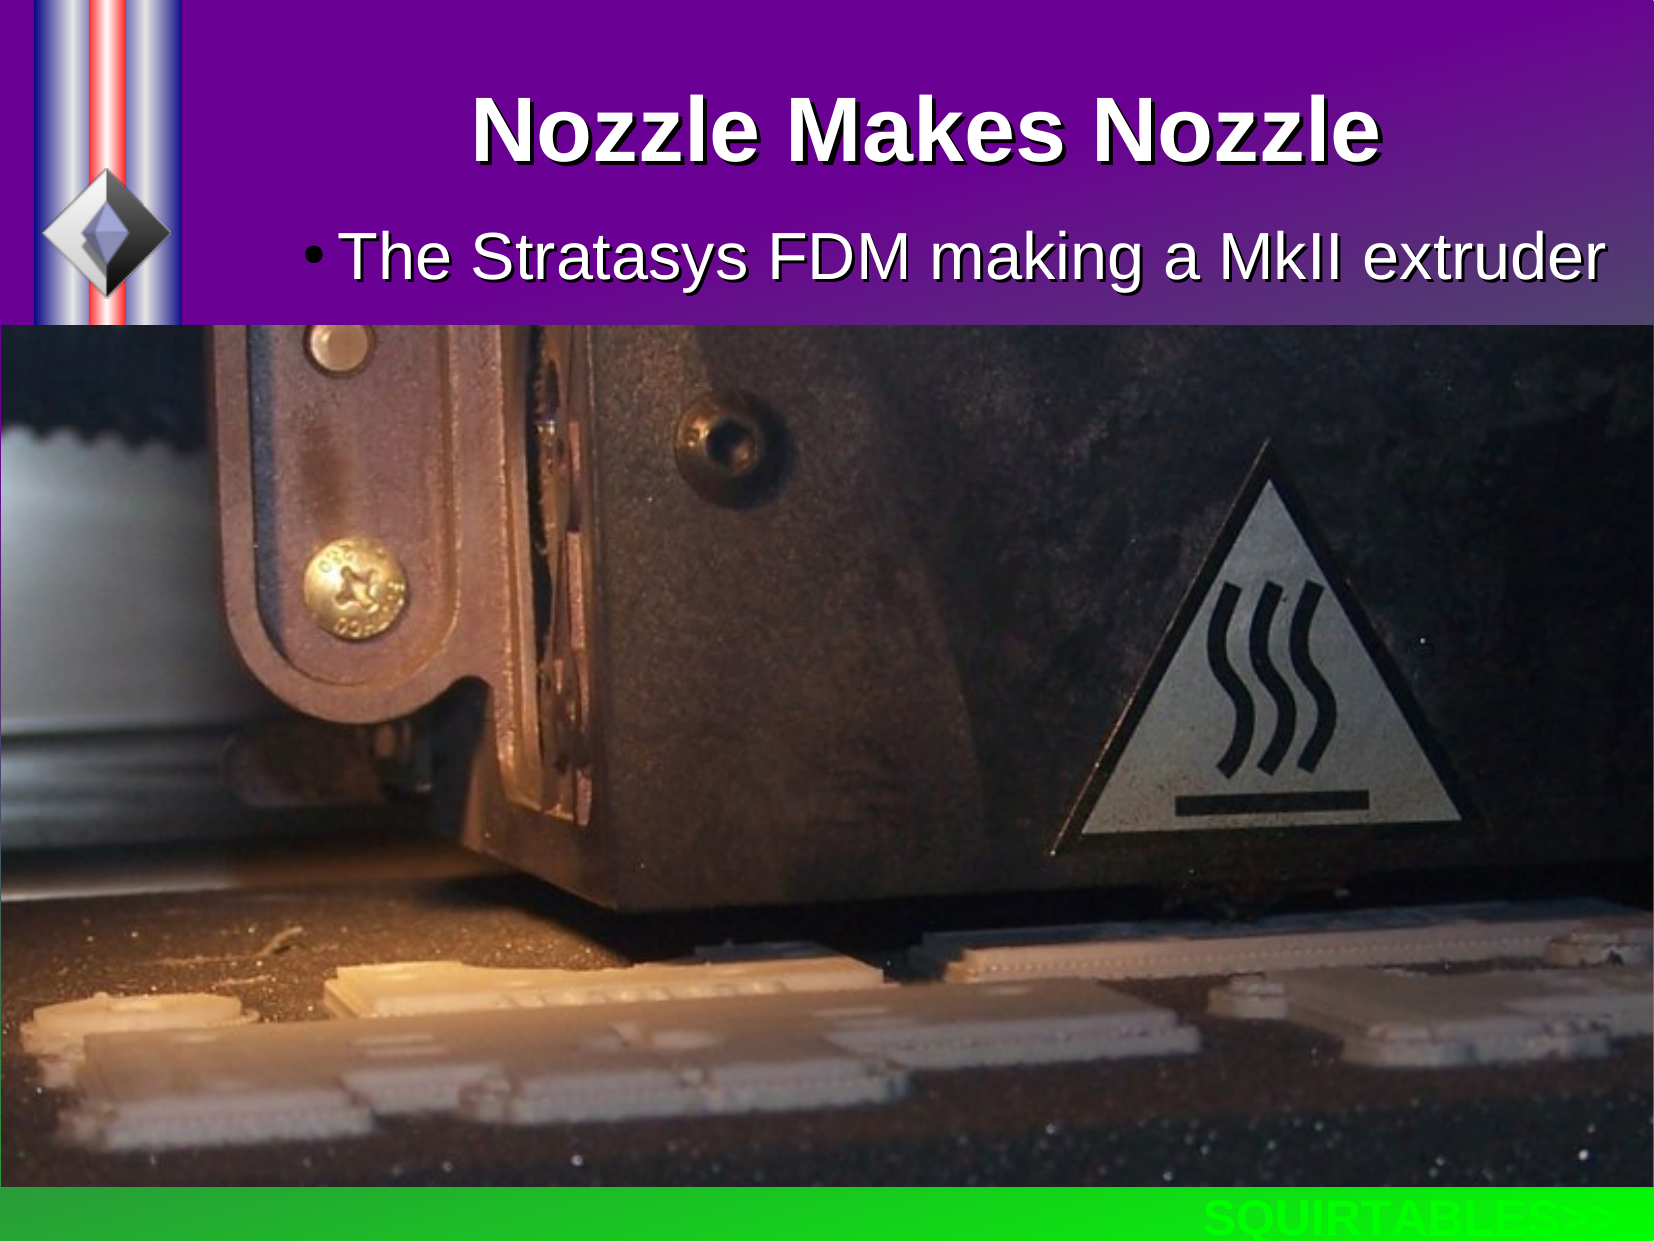

# Nozzle Makes Nozzle
The Stratasys FDM making a MkII extruder
SQUIRTABLES>>